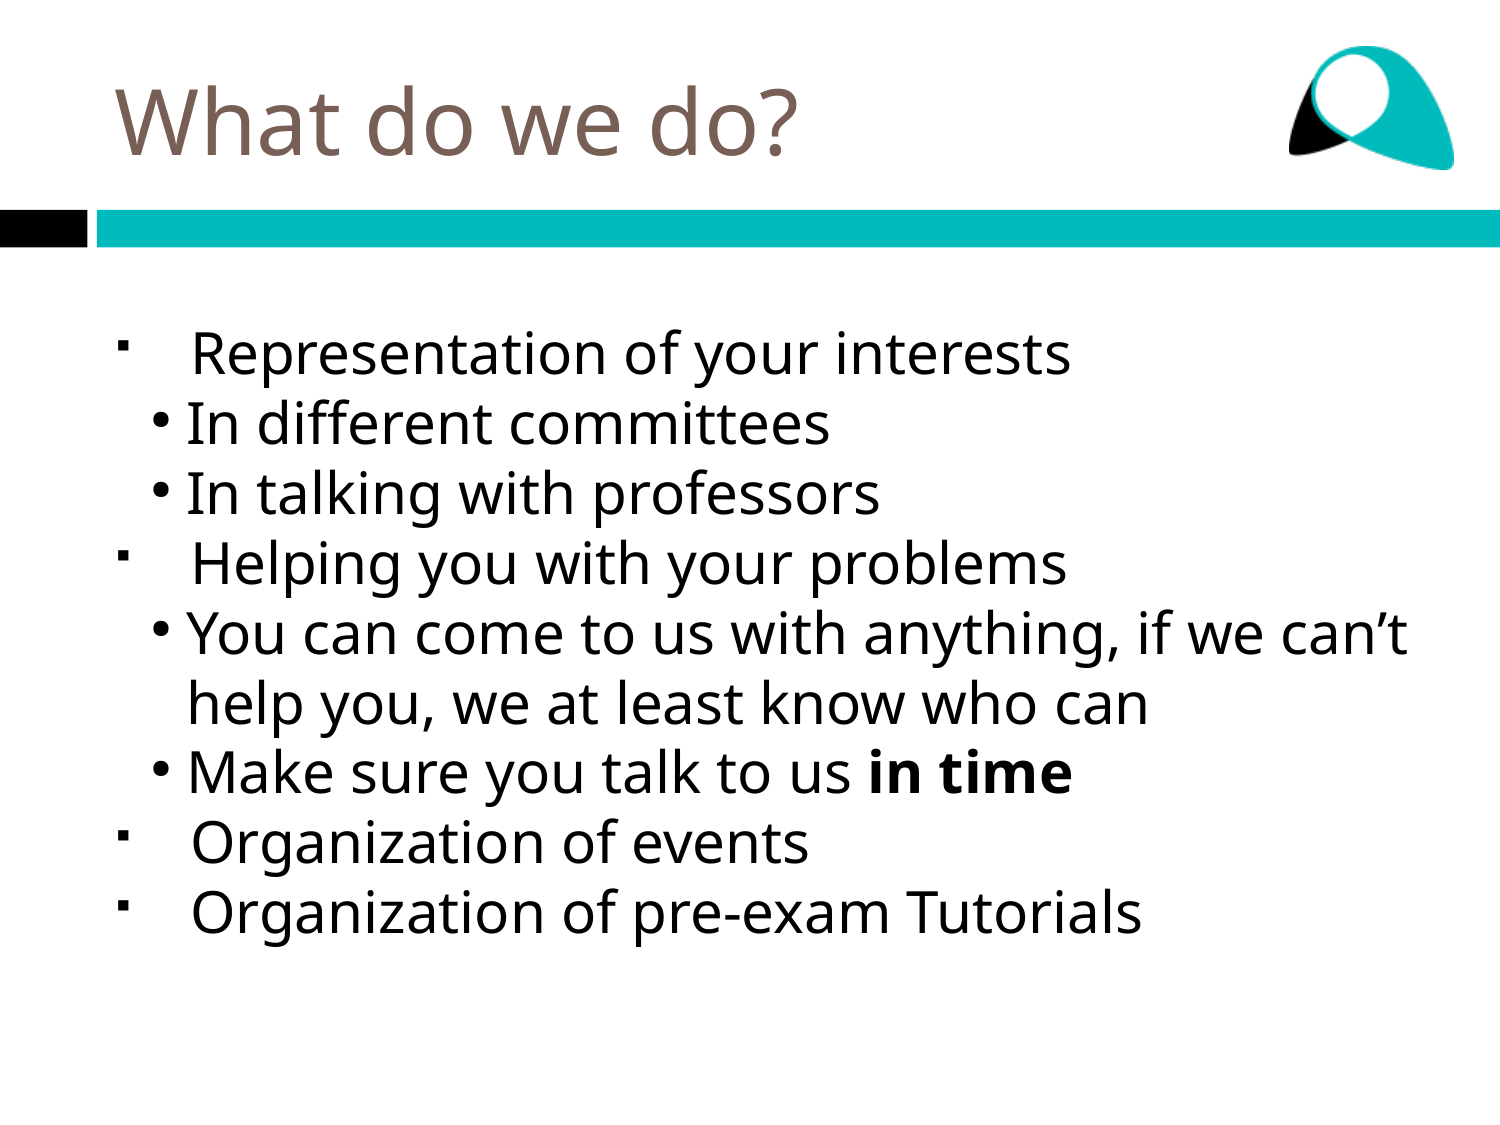

What do we do?
Representation of your interests
In different committees
In talking with professors
Helping you with your problems
You can come to us with anything, if we can’t help you, we at least know who can
Make sure you talk to us in time
Organization of events
Organization of pre-exam Tutorials